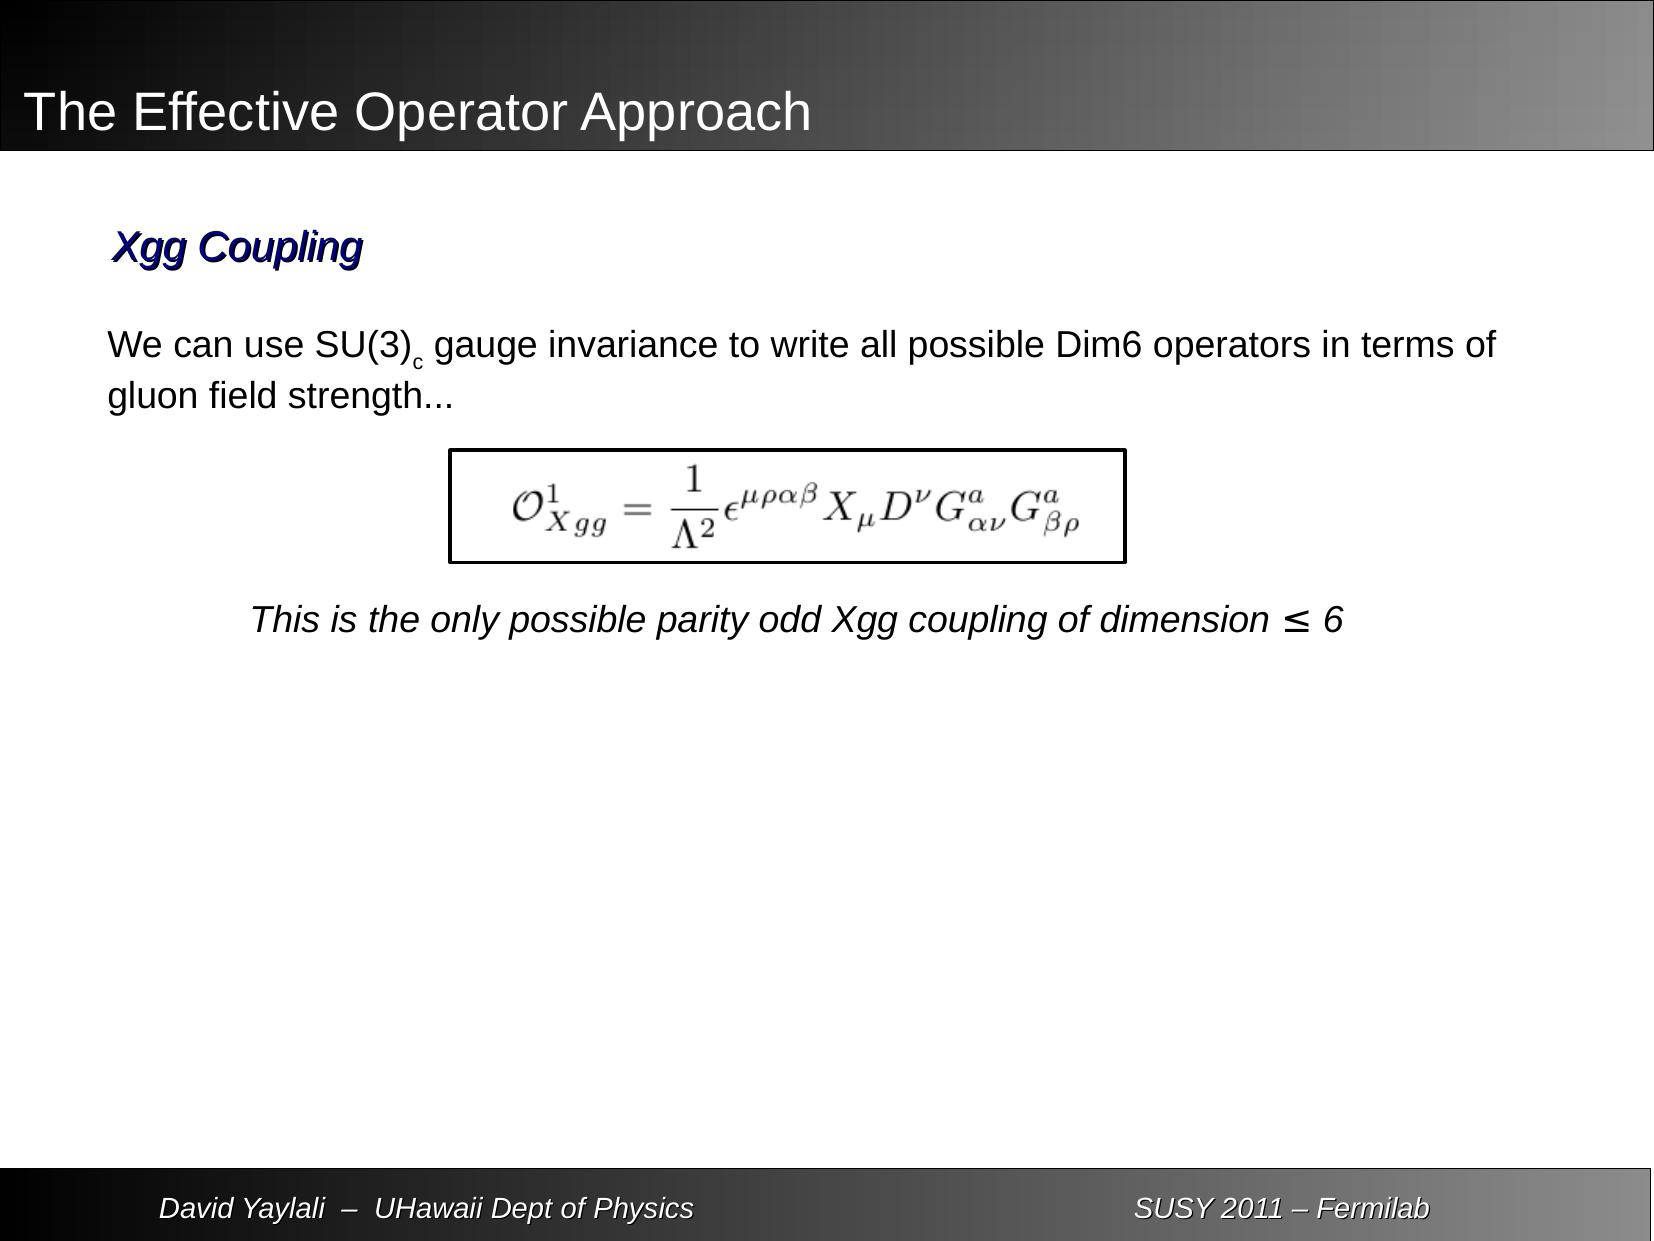

The Effective Operator Approach
Xgg Coupling
We can use SU(3)c gauge invariance to write all possible Dim6 operators in terms of gluon field strength...
This is the only possible parity odd Xgg coupling of dimension ≤ 6